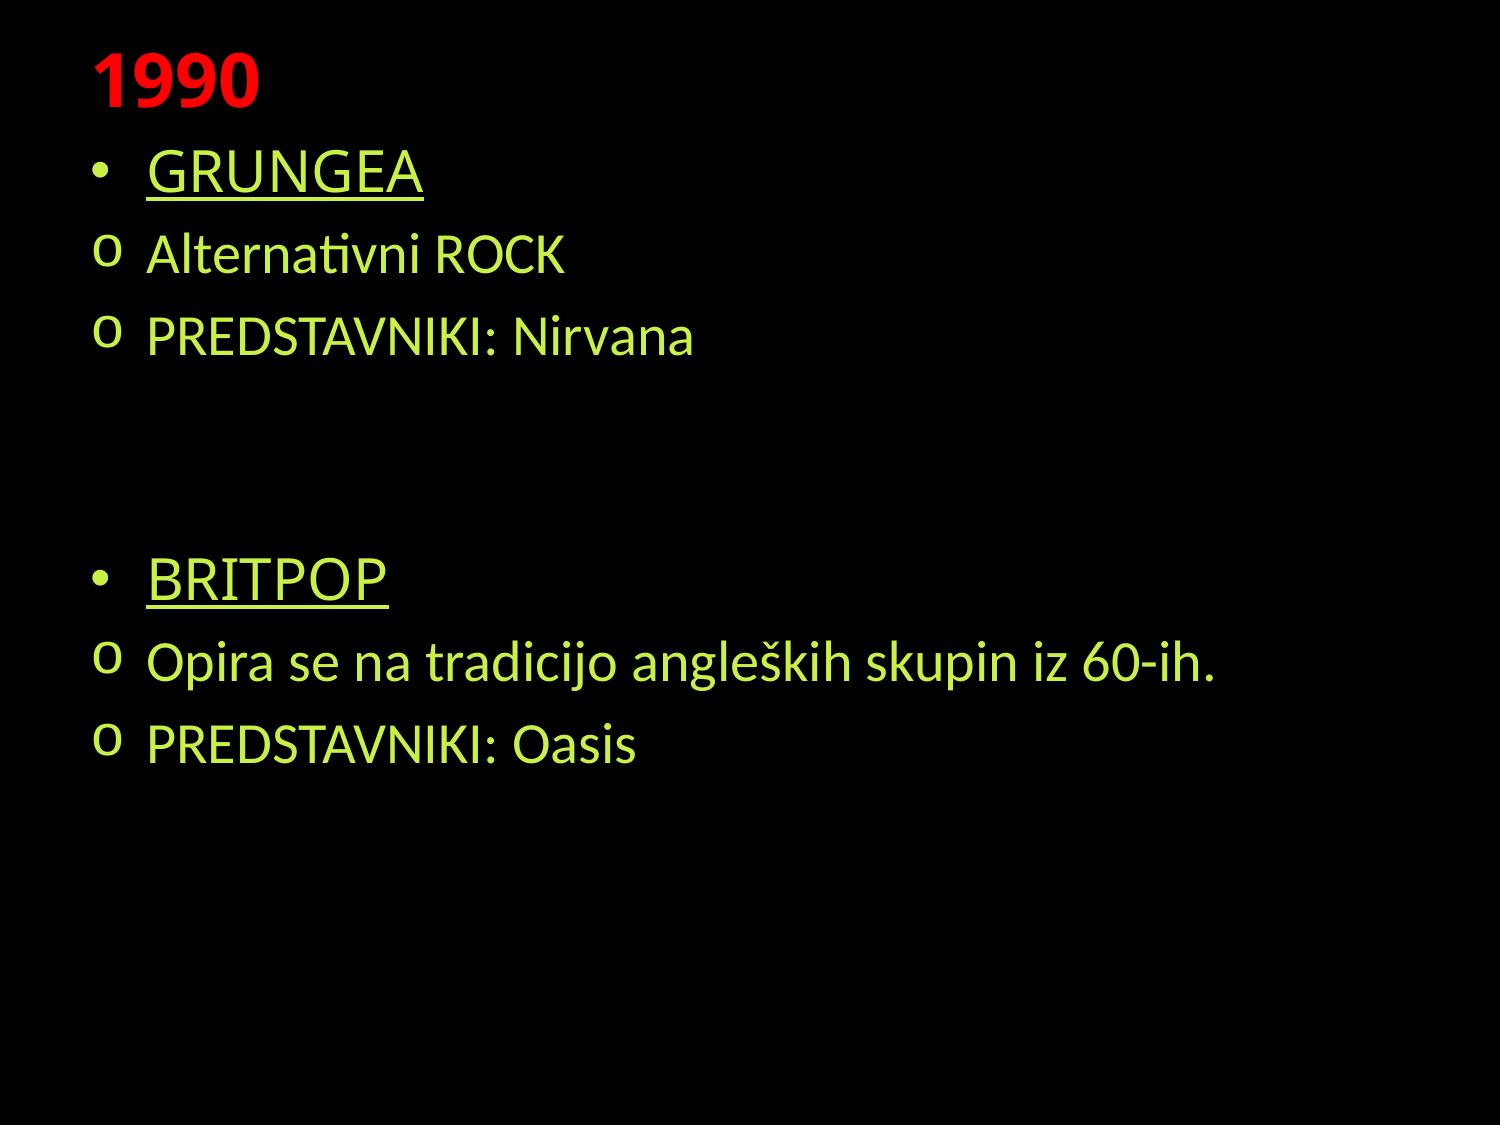

# 1990
GRUNGEA
Alternativni ROCK
PREDSTAVNIKI: Nirvana
BRITPOP
Opira se na tradicijo angleških skupin iz 60-ih.
PREDSTAVNIKI: Oasis